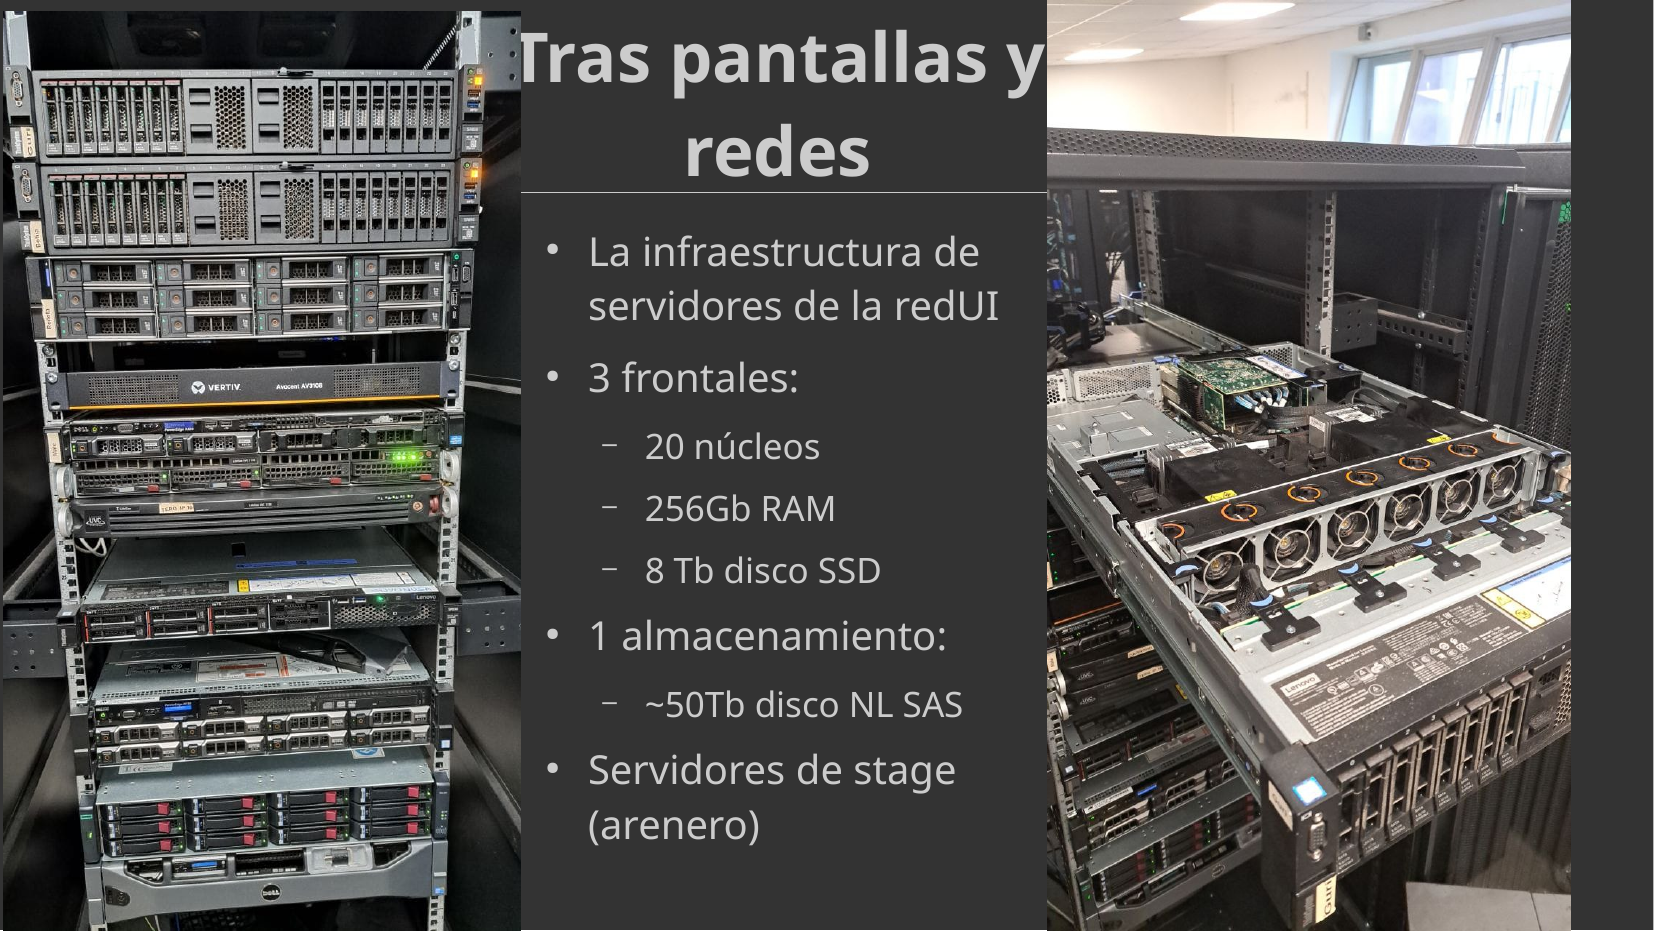

# Tras pantallas y redes
La infraestructura de servidores de la redUI
3 frontales:
20 núcleos
256Gb RAM
8 Tb disco SSD
1 almacenamiento:
~50Tb disco NL SAS
Servidores de stage (arenero)